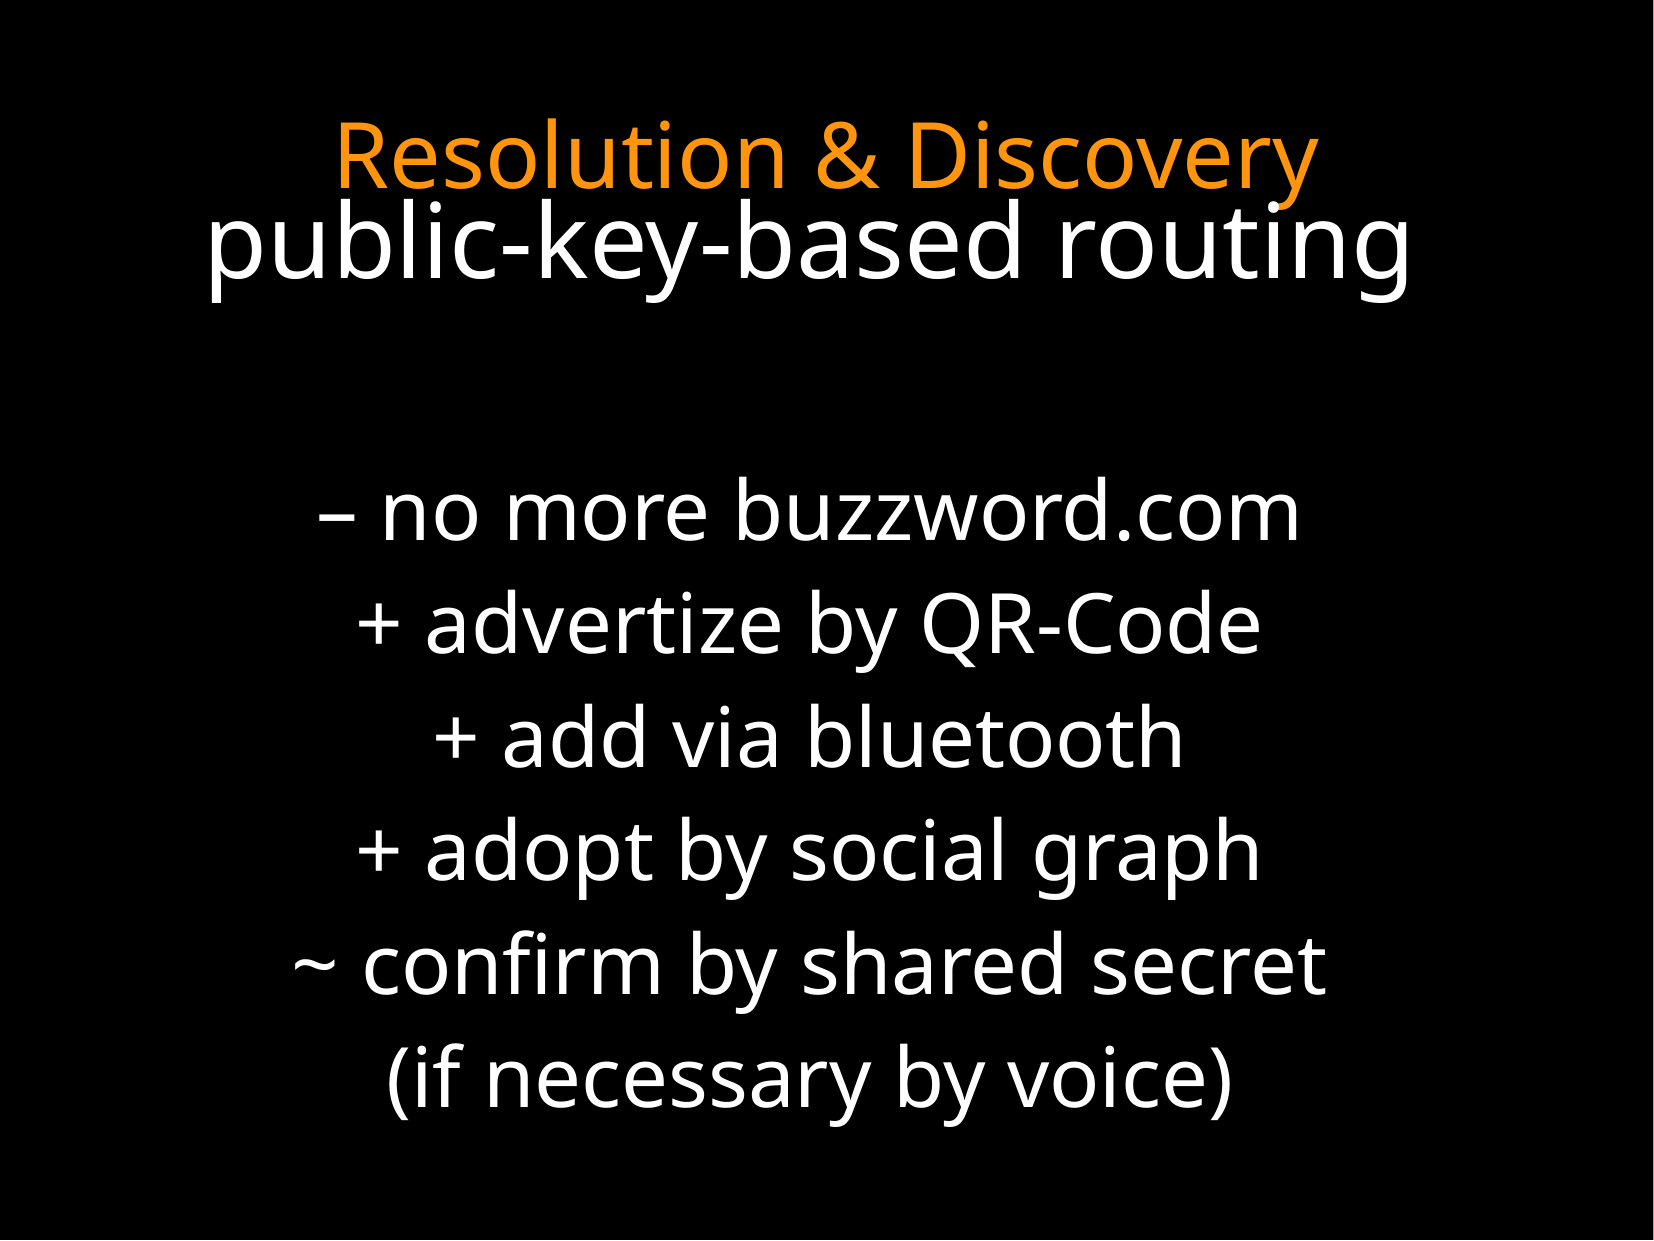

# Resolution & Discovery
public-key-based routing
– no more buzzword.com
+ advertize by QR-Code
+ add via bluetooth
+ adopt by social graph
~ confirm by shared secret
(if necessary by voice)